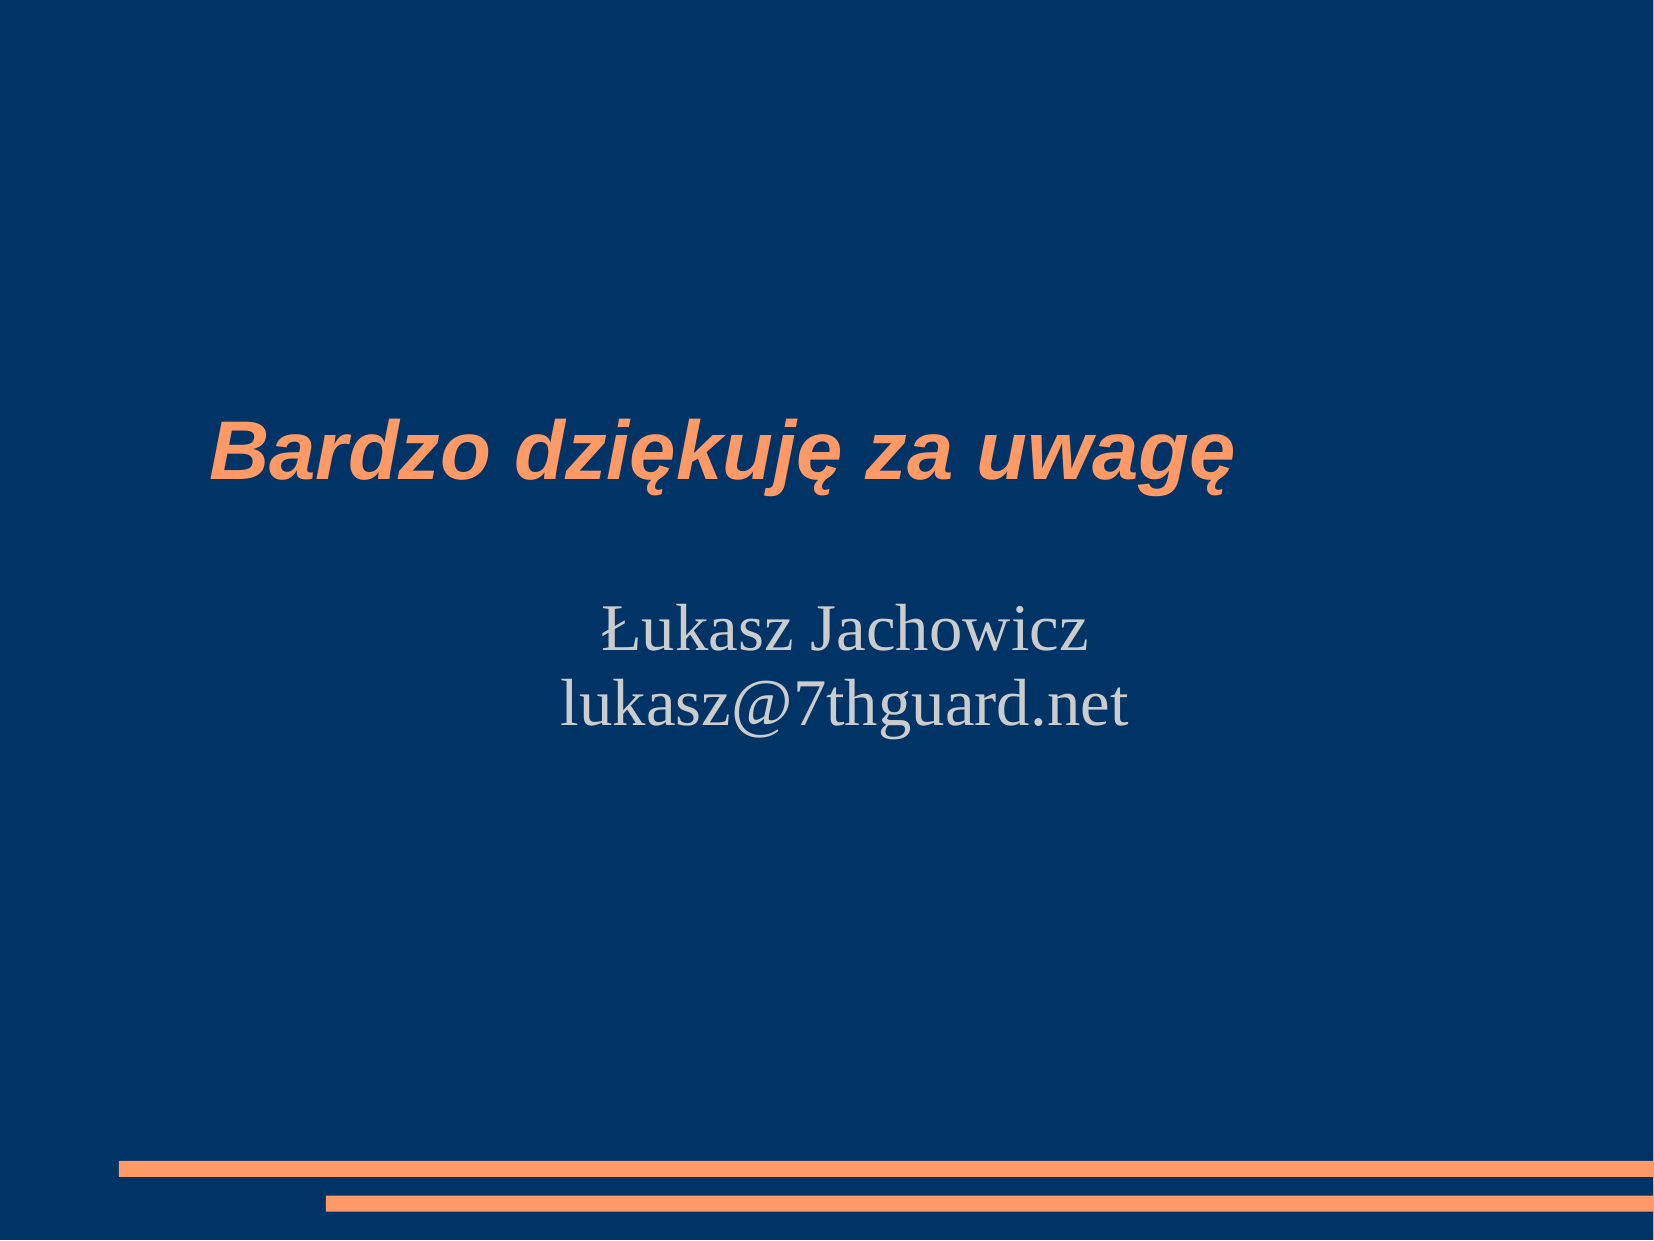

Łukasz Jachowicz
lukasz@7thguard.net
# Bardzo dziękuję za uwagę